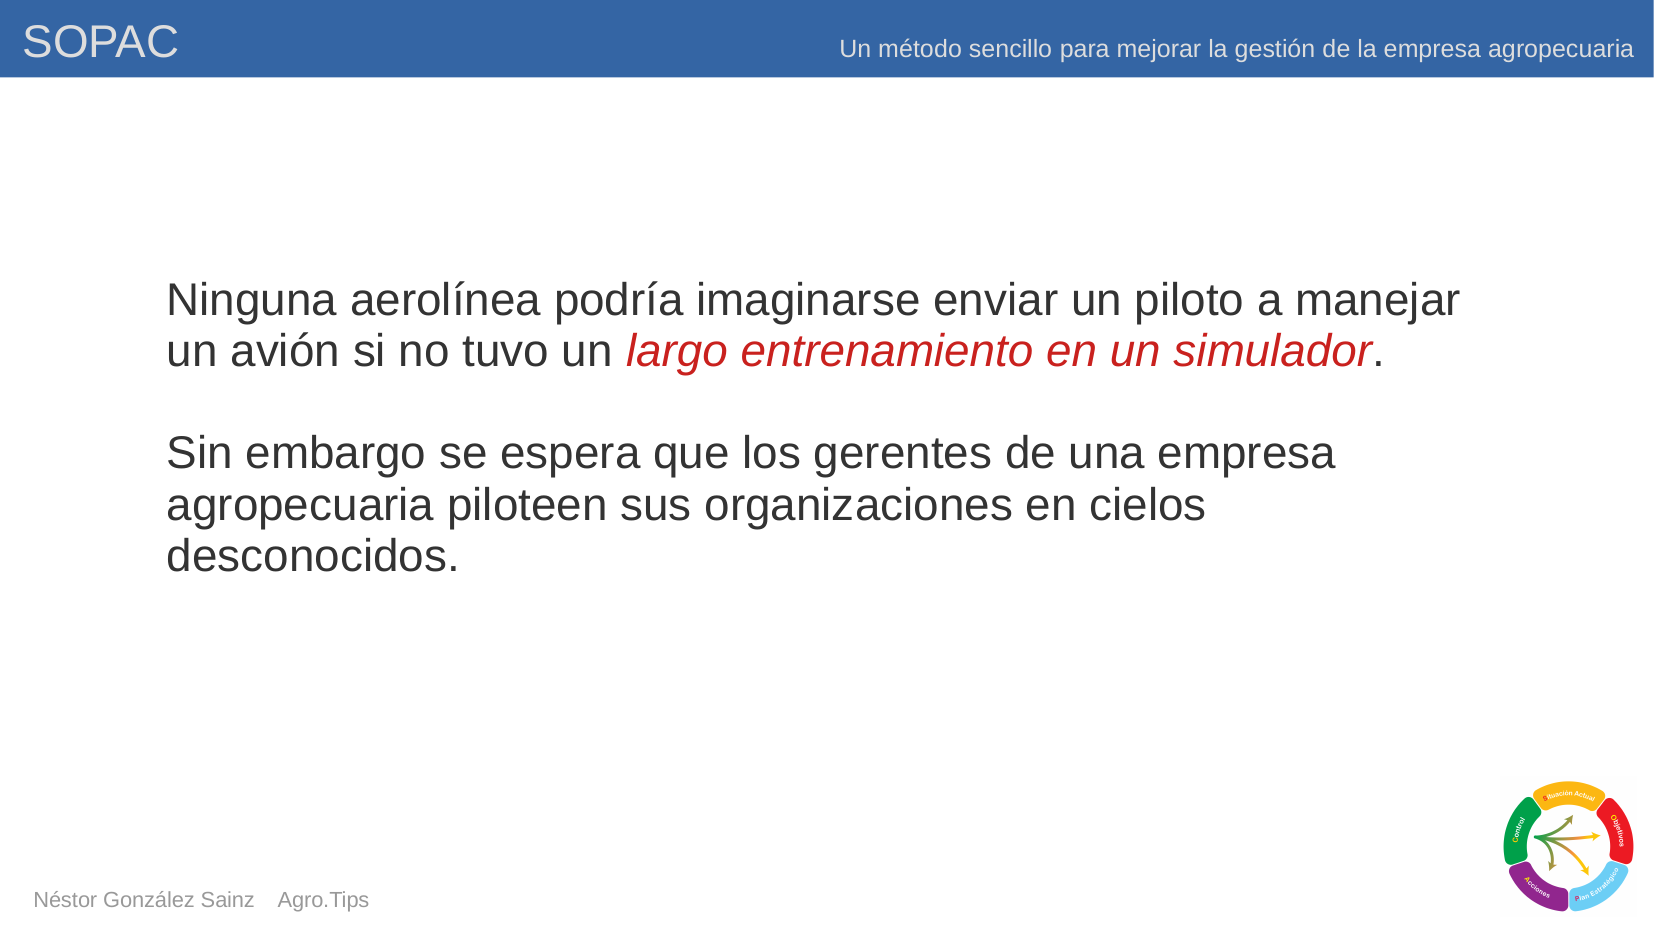

Ninguna aerolínea podría imaginarse enviar un piloto a manejar un avión si no tuvo un largo entrenamiento en un simulador.
Sin embargo se espera que los gerentes de una empresa agropecuaria piloteen sus organizaciones en cielos desconocidos.